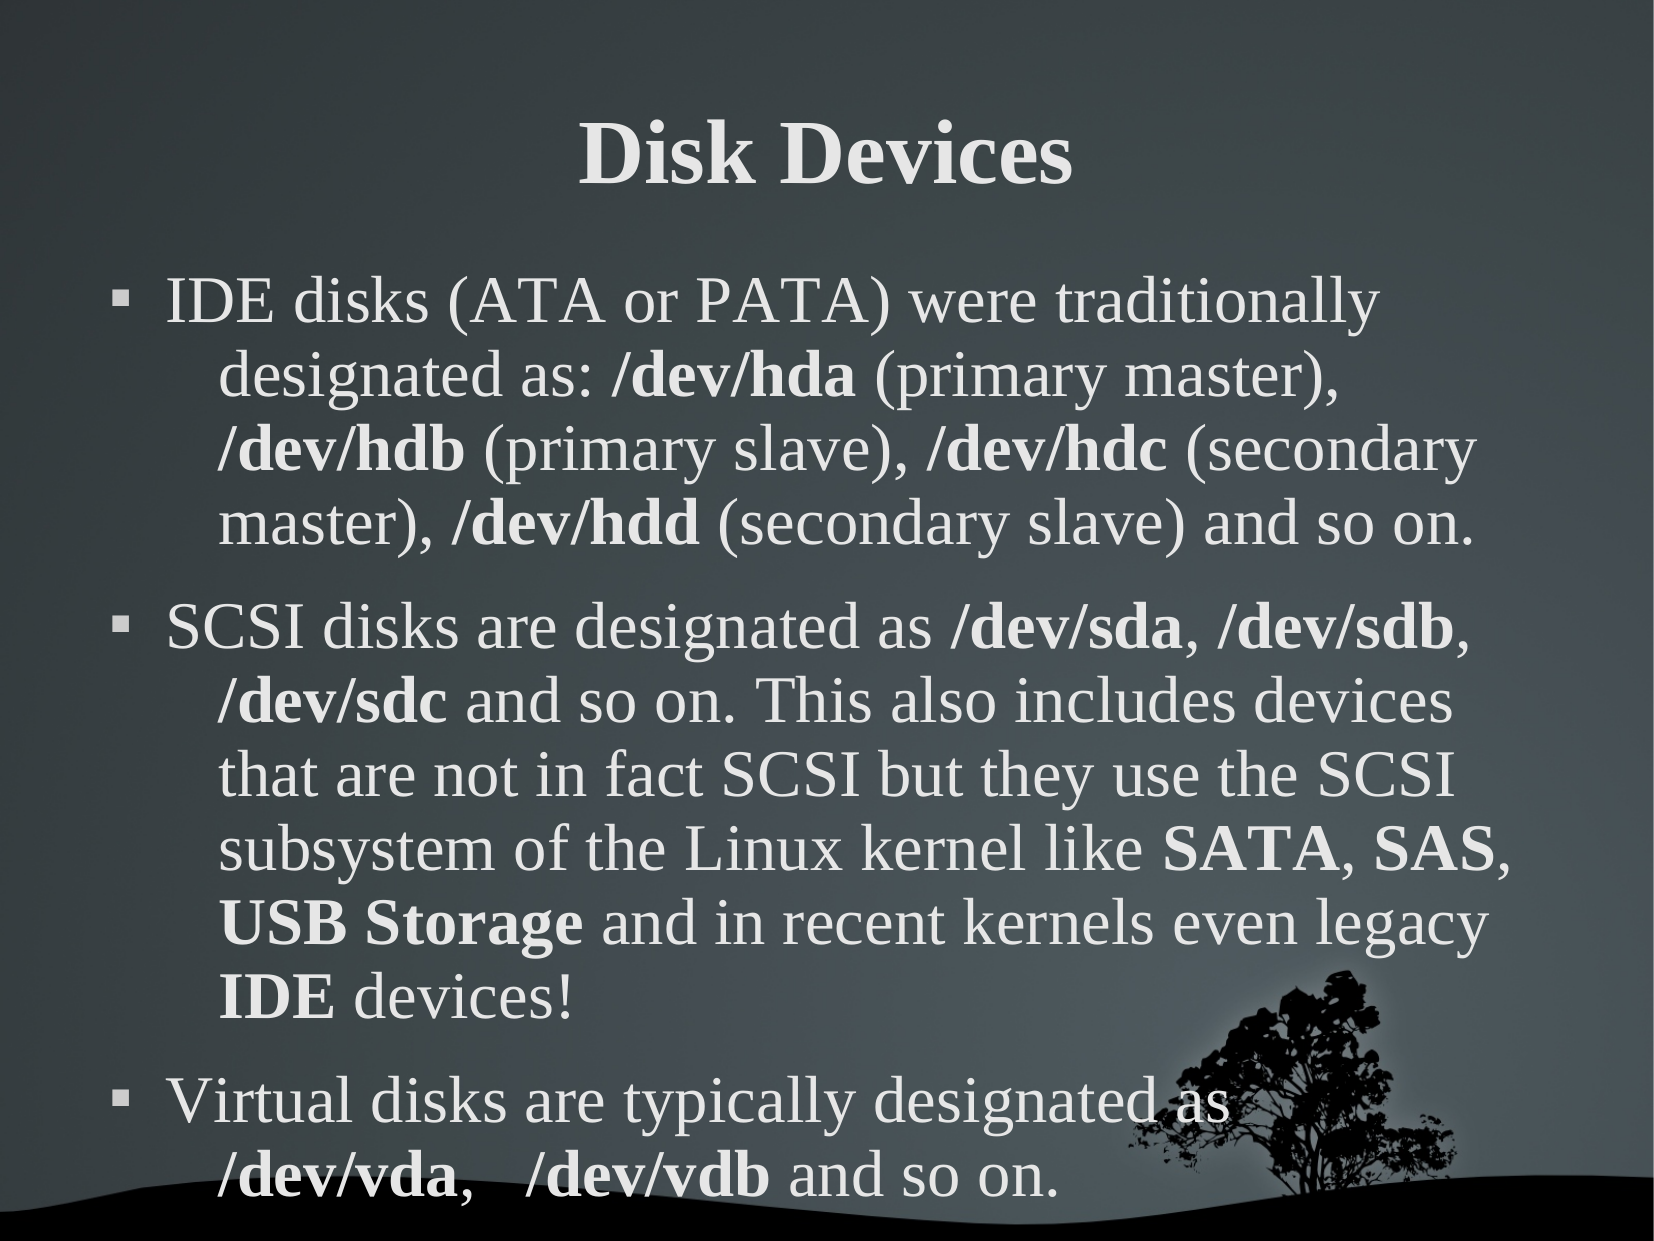

# Disk Devices
IDE disks (ATA or PATA) were traditionally designated as: /dev/hda (primary master), /dev/hdb (primary slave), /dev/hdc (secondary master), /dev/hdd (secondary slave) and so on.
SCSI disks are designated as /dev/sda, /dev/sdb, /dev/sdc and so on. This also includes devices that are not in fact SCSI but they use the SCSI subsystem of the Linux kernel like SATA, SAS, USB Storage and in recent kernels even legacy IDE devices!
Virtual disks are typically designated as /dev/vda, /dev/vdb and so on.